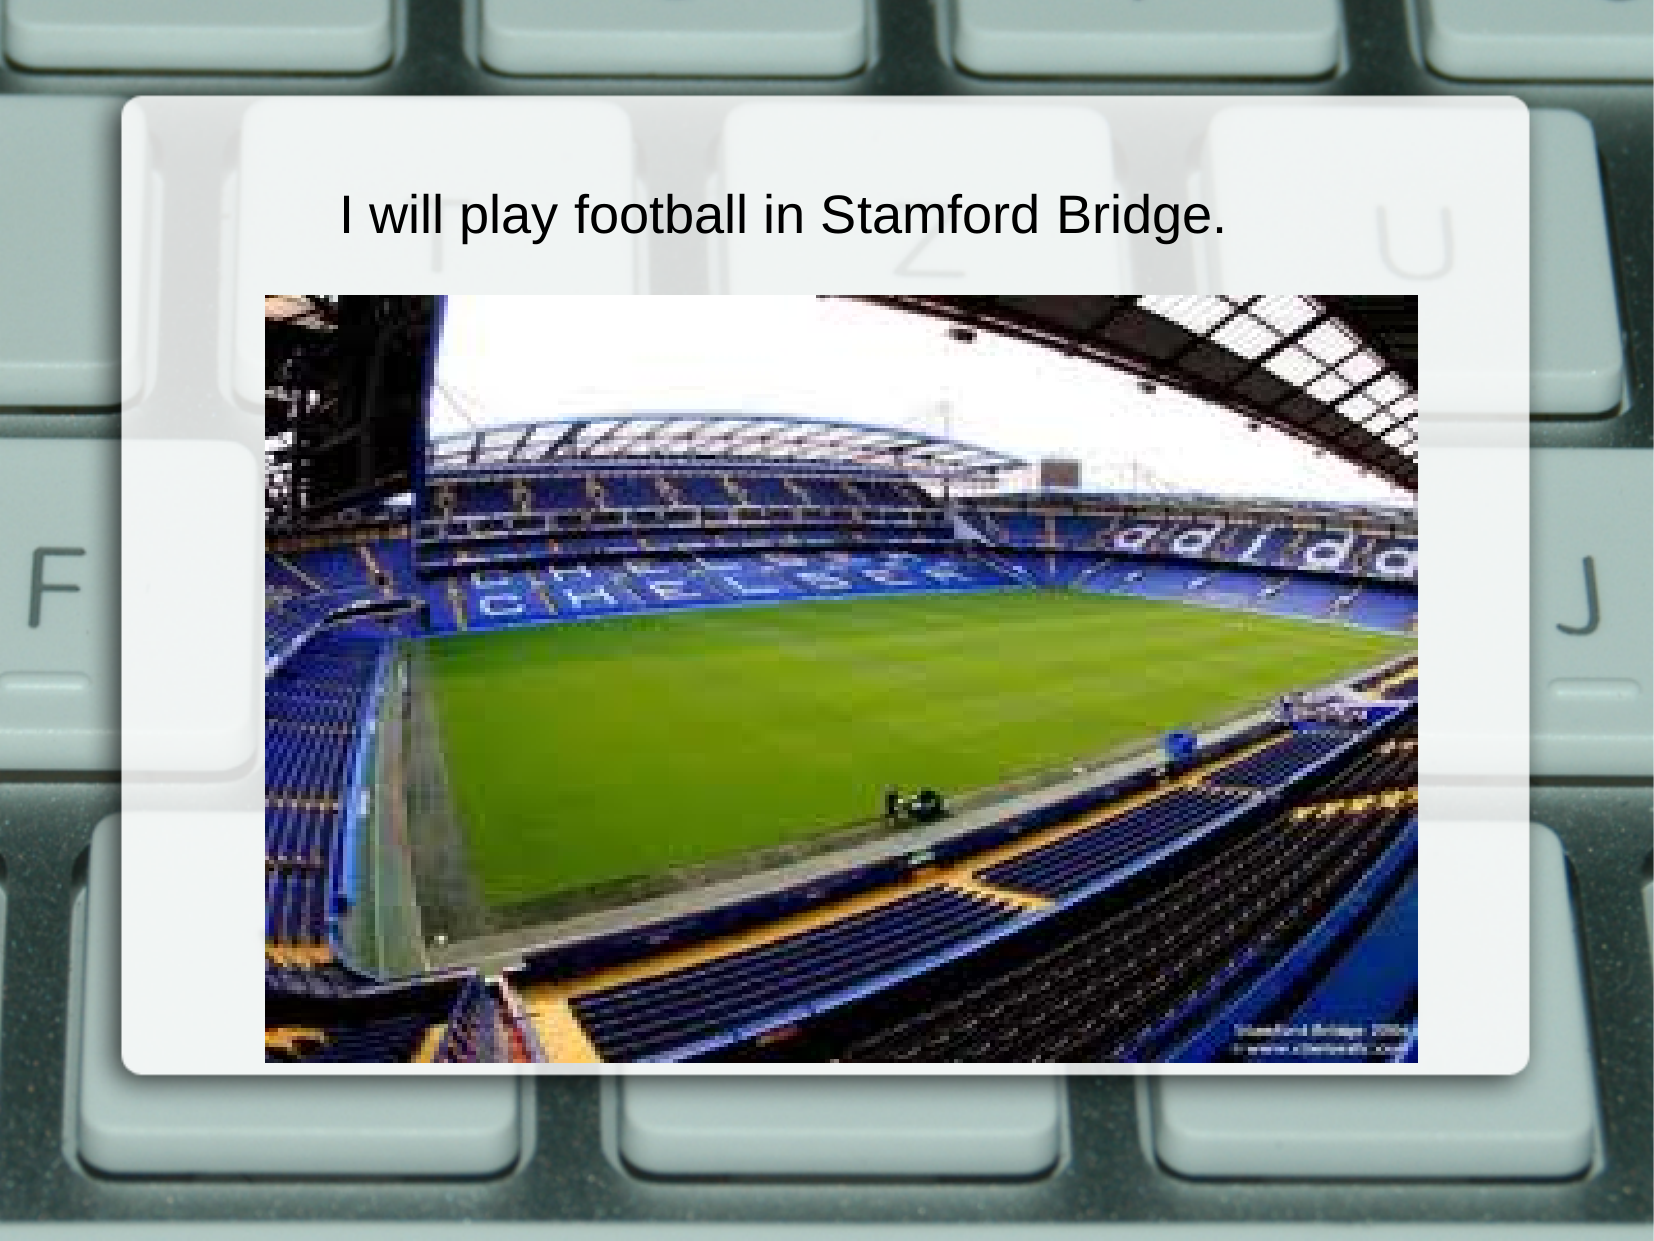

I will play football in Stamford Bridge.